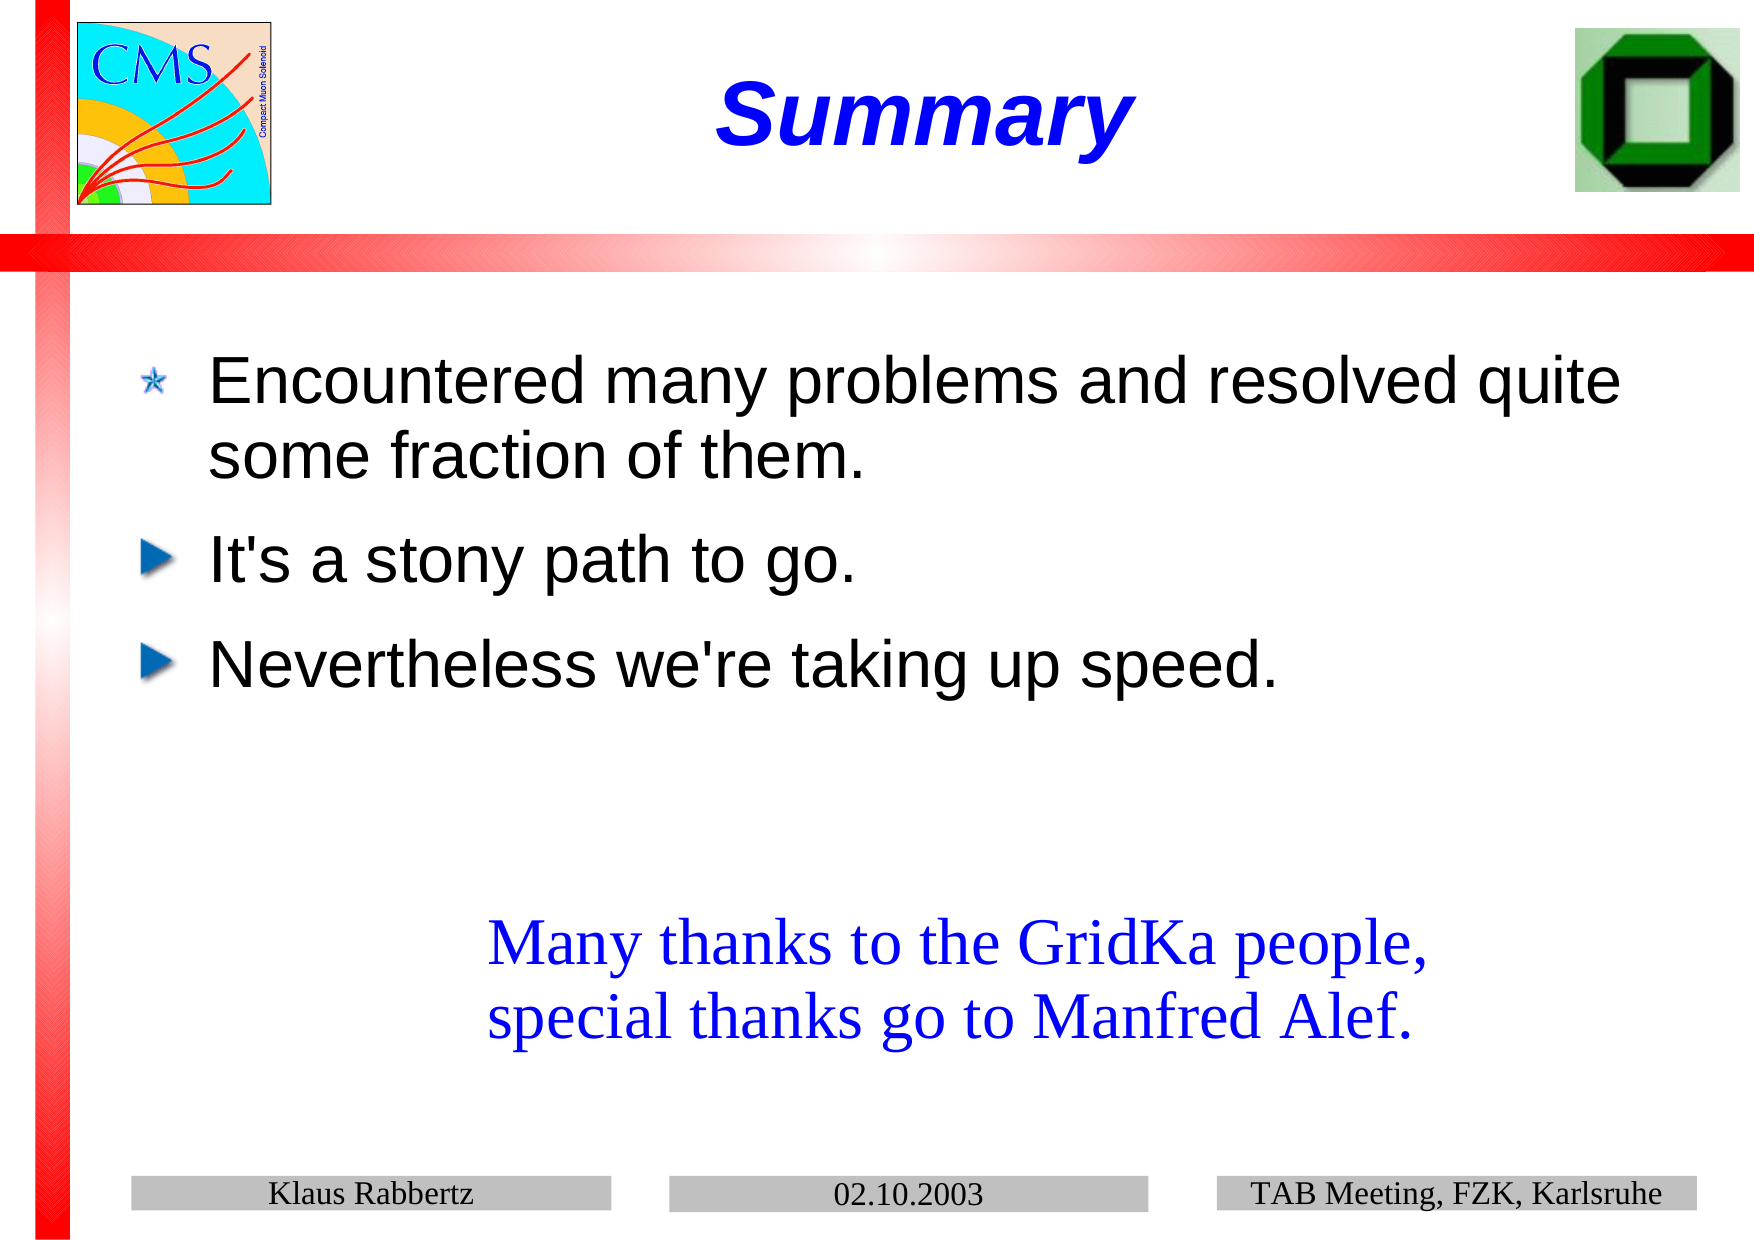

# Summary
Encountered many problems and resolved quite some fraction of them.
It's a stony path to go.
Nevertheless we're taking up speed.
Many thanks to the GridKa people,
special thanks go to Manfred Alef.